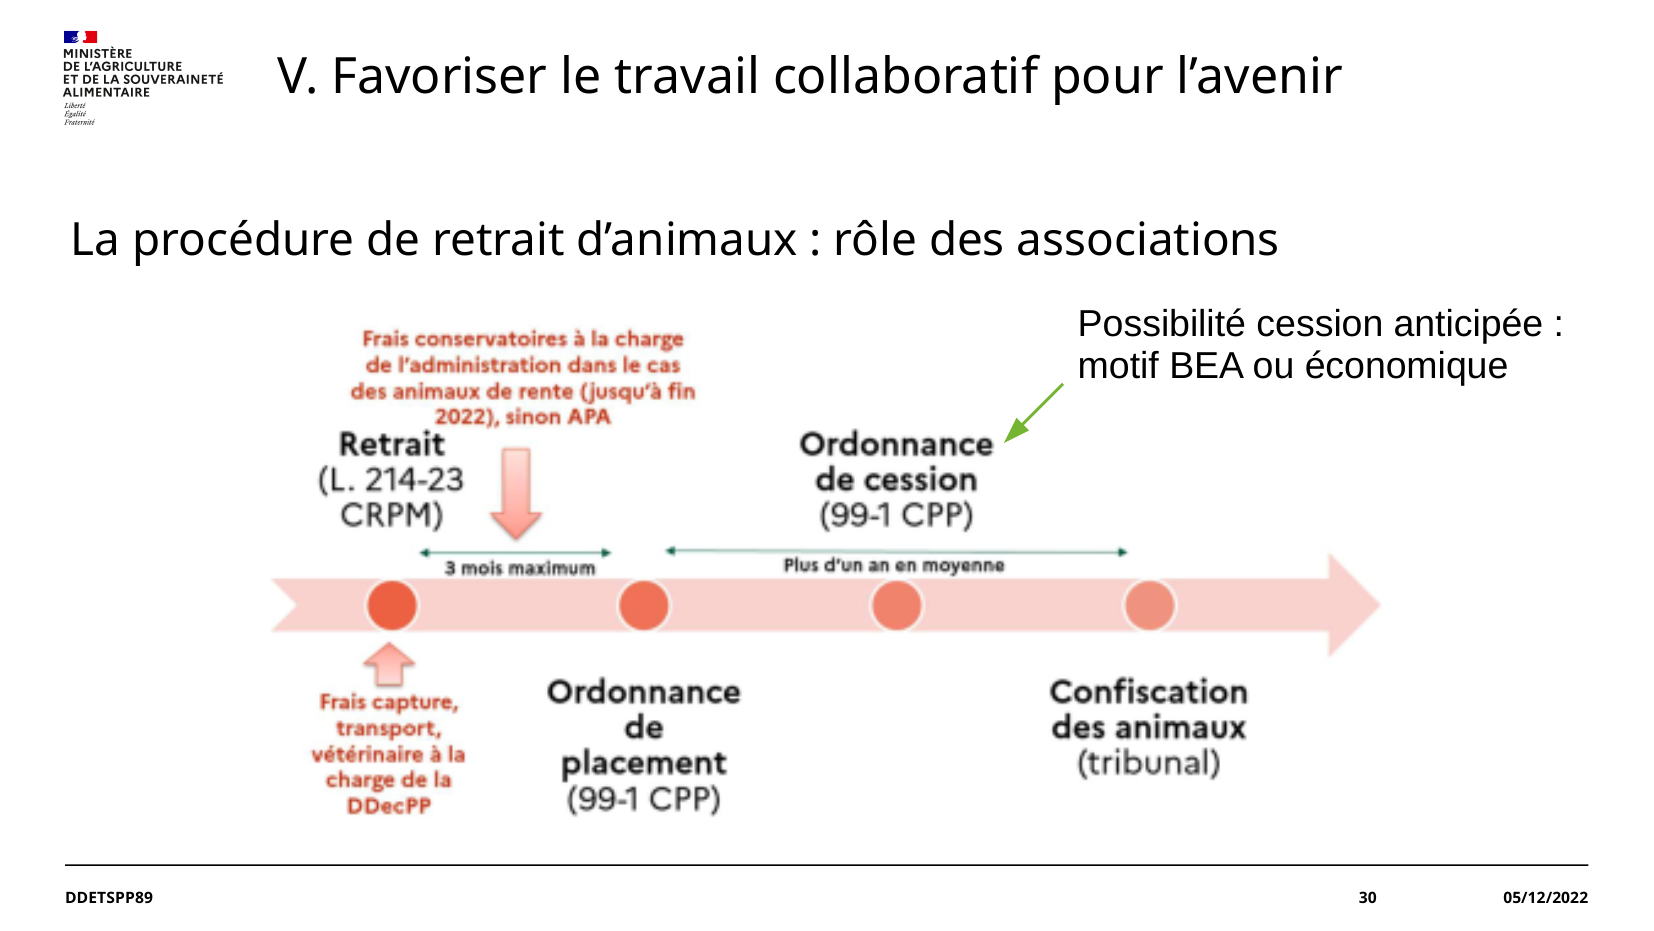

# V. Favoriser le travail collaboratif pour l’avenir
La procédure de retrait d’animaux : rôle des associations
Possibilité cession anticipée : motif BEA ou économique
DDETSPP89
30
05/12/2022